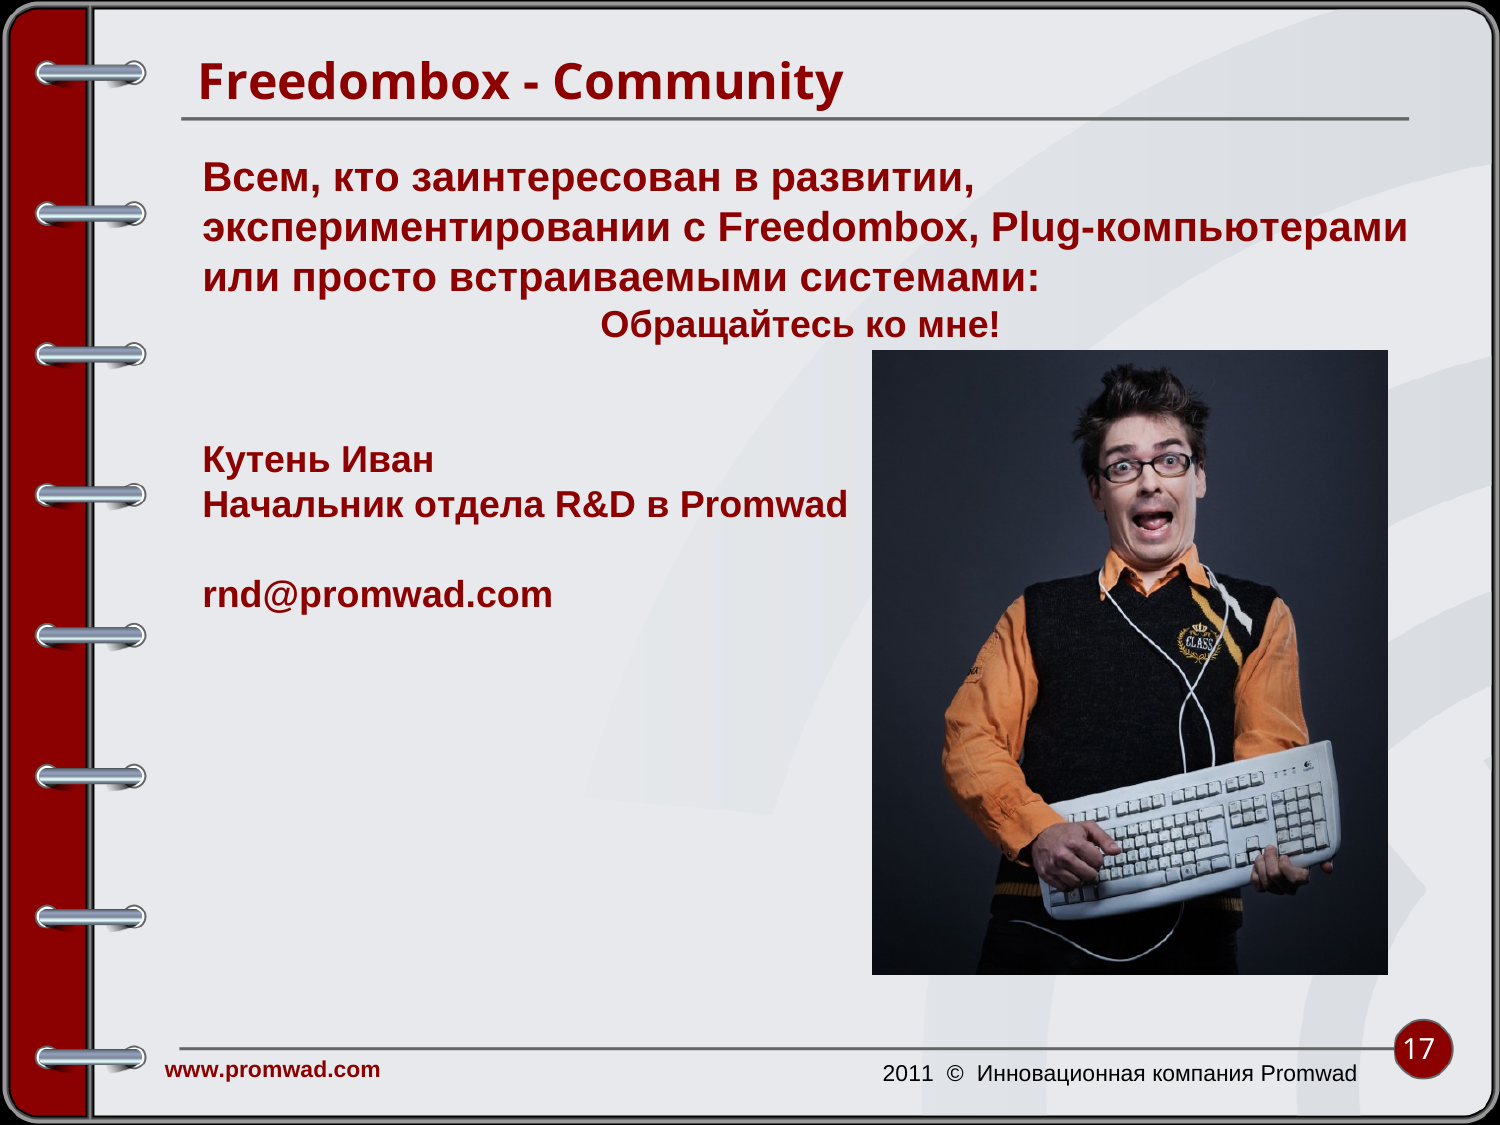

Freedombox - Community
Всем, кто заинтересован в развитии, экспериментировании с Freedombox, Plug-компьютерами или просто встраиваемыми системами:
Обращайтесь ко мне!
Кутень Иван
Начальник отдела R&D в Promwad
rnd@promwad.com
www.promwad.com
2011 © Инновационная компания Promwad